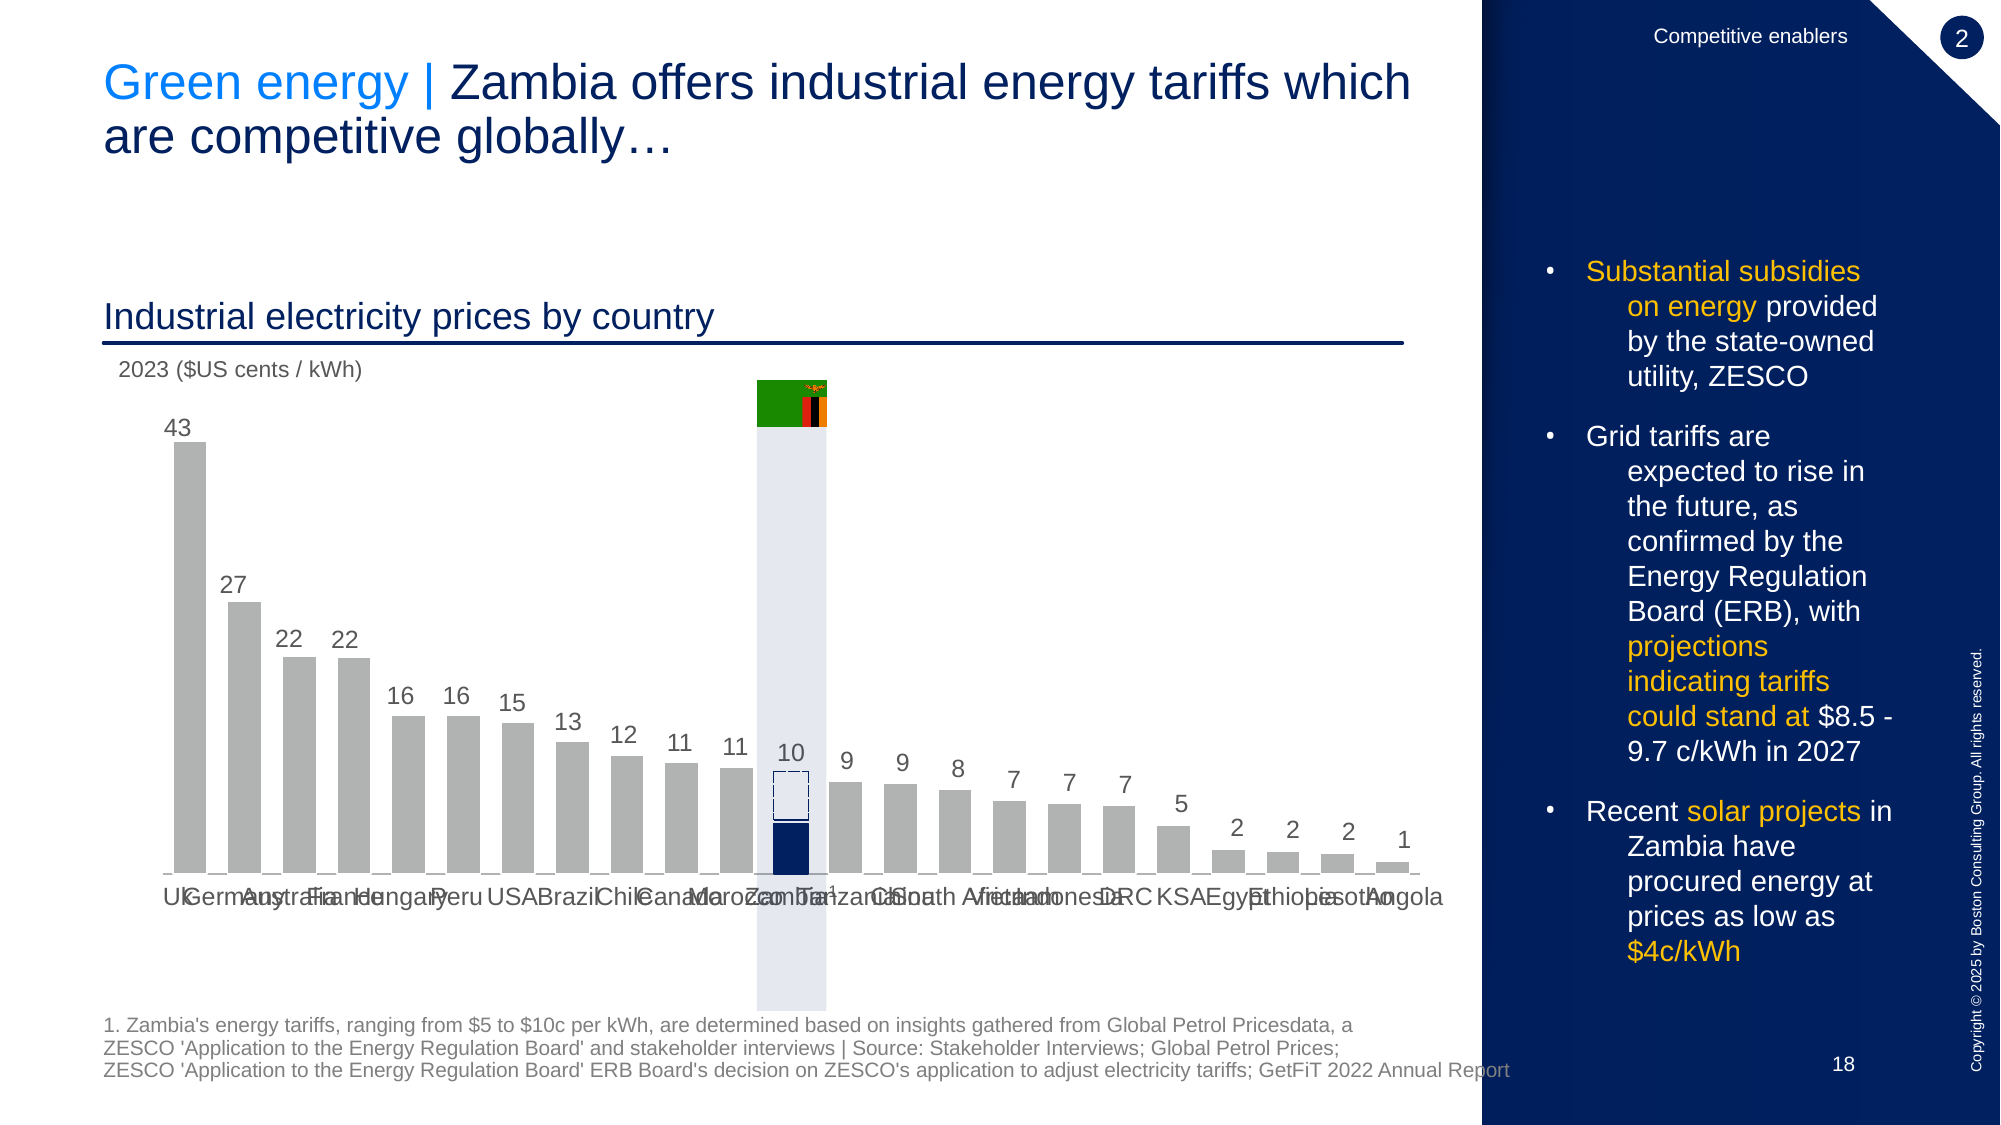

Competitive enablers
2
# Green energy | Zambia offers industrial energy tariffs which are competitive globally…
Substantial subsidies on energy provided by the state-owned utility, ZESCO
Grid tariffs are expected to rise in the future, as confirmed by the Energy Regulation Board (ERB), with projections indicating tariffs could stand at $8.5 -9.7 c/kWh in 2027
Recent solar projects in Zambia have procured energy at prices as low as $4c/kWh
Industrial electricity prices by country
2023 ($US cents / kWh)
43
### Chart
| Category | Series1 | Series2 |
|---|---|---|
| 1 | 0.43 | None |
| 2 | 0.271 | None |
| 3 | 0.216 | None |
| 4 | 0.215 | None |
| 5 | 0.158 | None |
| 6 | 0.158 | None |
| 7 | 0.151 | None |
| 8 | 0.132 | None |
| 9 | 0.118 | None |
| 10 | 0.111 | None |
| 11 | 0.106 | None |
| 12 | 0.05 | 0.05 |
| 13 | 0.092 | None |
| 14 | 0.09 | None |
| 15 | 0.084 | None |
| 16 | 0.073 | None |
| 17 | 0.07 | None |
| 18 | 0.068 | None |
| 19 | 0.048 | None |
| 20 | 0.024 | None |
| 21 | 0.022 | None |
| 22 | 0.02 | None |
| 23 | 0.012 | None |
27
22
22
16
16
15
13
12
11
11
10
9
9
8
7
7
7
5
2
2
2
1
Uk
Germany
Australia
France
Hungary
Peru
USA
Brazil
Chile
Canada
Morocco
Zambia1
Tanzania
China
South Africa
Vietnam
Indonesia
DRC
KSA
Egypt
Ethiopia
Lesotho
Angola
1. Zambia's energy tariffs, ranging from $5 to $10c per kWh, are determined based on insights gathered from Global Petrol Pricesdata, a ZESCO 'Application to the Energy Regulation Board' and stakeholder interviews | Source: Stakeholder Interviews; Global Petrol Prices; ZESCO 'Application to the Energy Regulation Board' ERB Board's decision on ZESCO's application to adjust electricity tariffs; GetFiT 2022 Annual Report